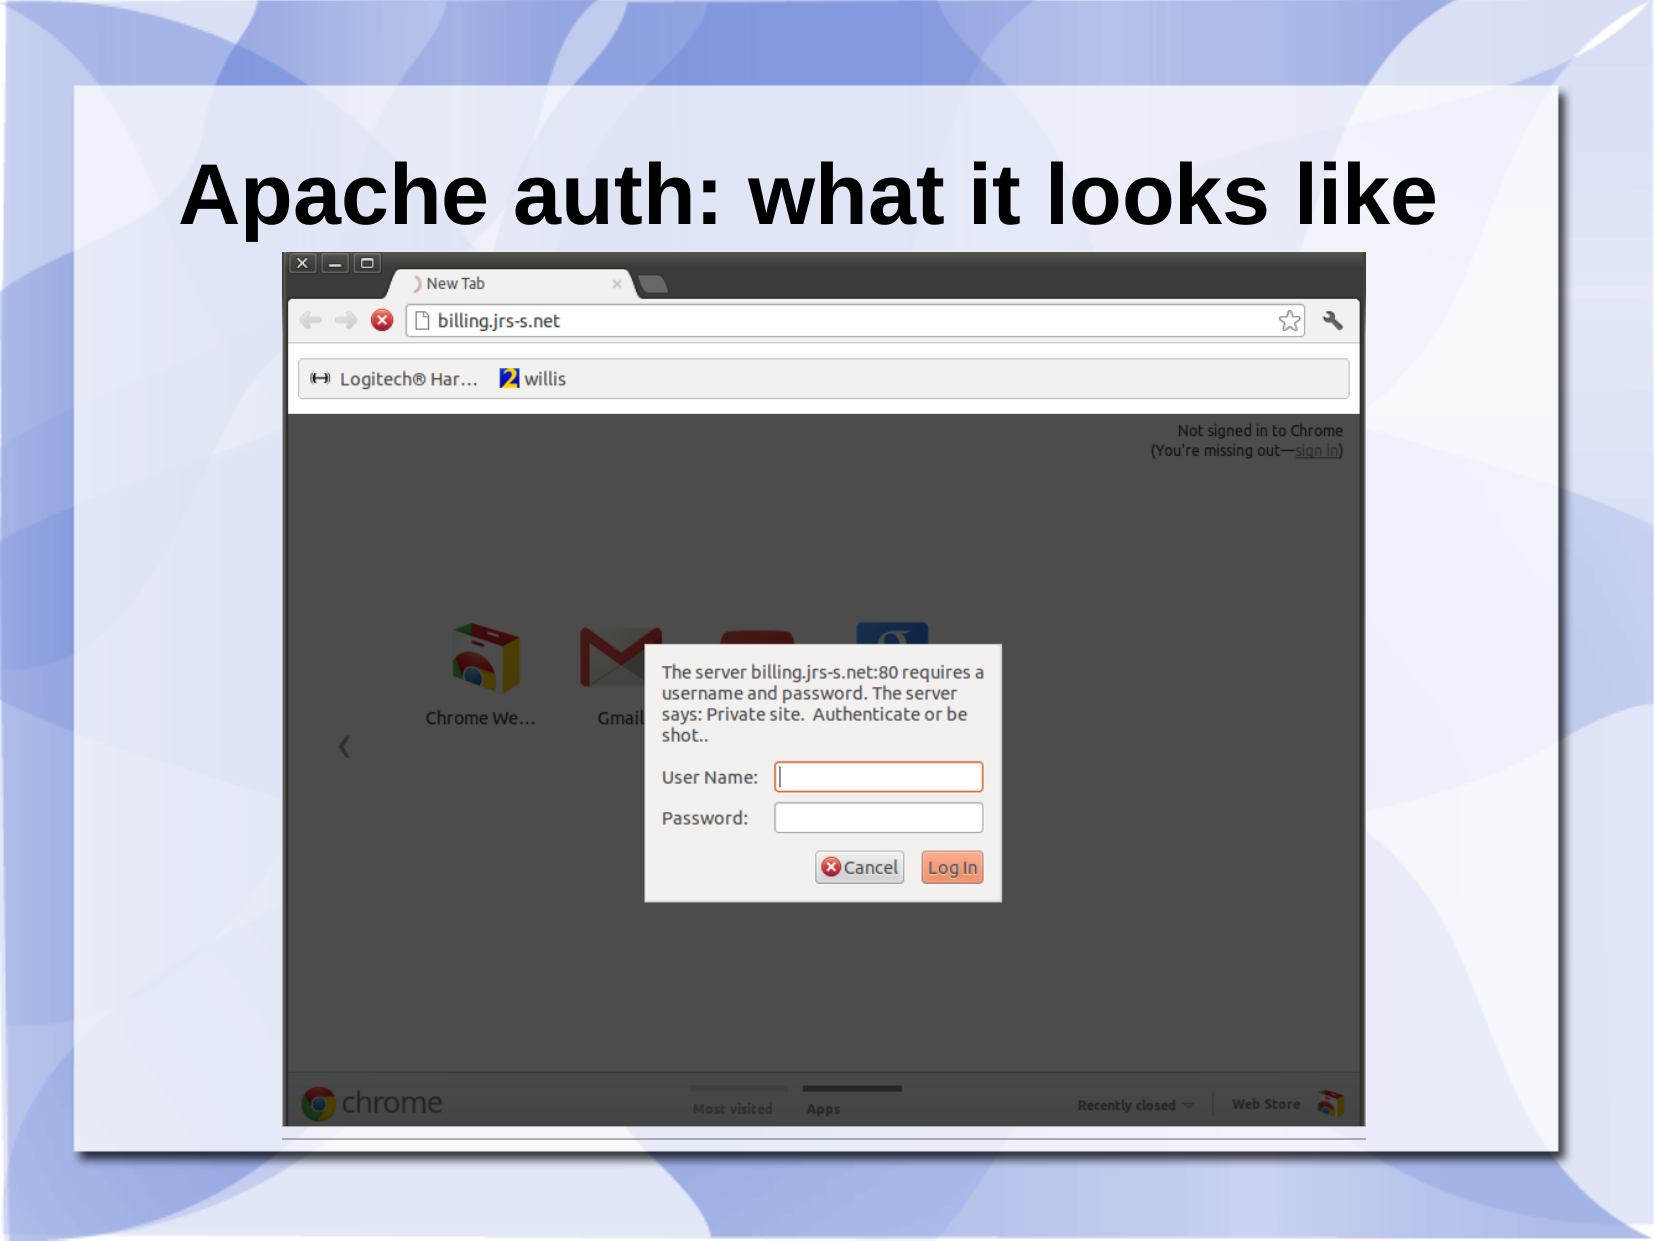

# Apache auth: what it looks like